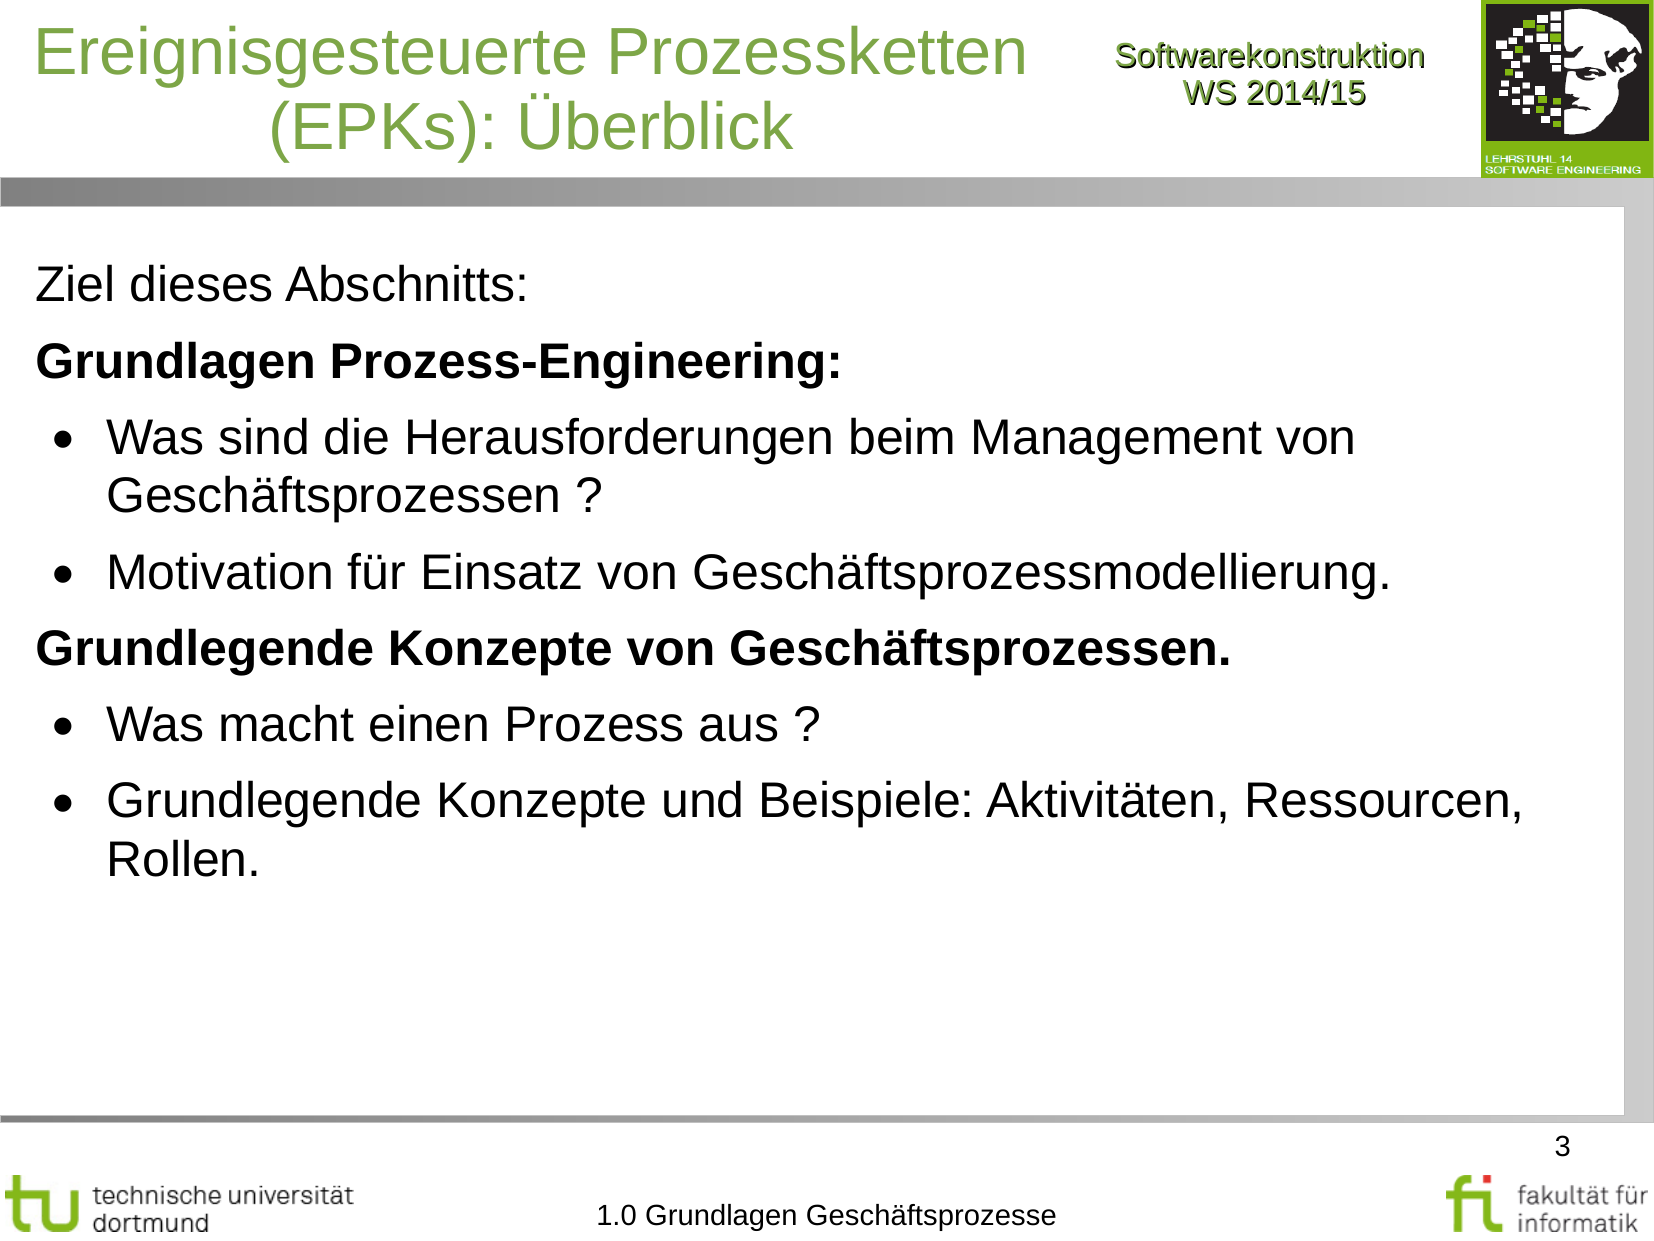

# Ereignisgesteuerte Prozessketten (EPKs): Überblick
Ziel dieses Abschnitts:
Grundlagen Prozess-Engineering:
Was sind die Herausforderungen beim Management von Geschäftsprozessen ?
Motivation für Einsatz von Geschäftsprozessmodellierung.
Grundlegende Konzepte von Geschäftsprozessen.
Was macht einen Prozess aus ?
Grundlegende Konzepte und Beispiele: Aktivitäten, Ressourcen, Rollen.
3
1.0 Grundlagen Geschäftsprozesse